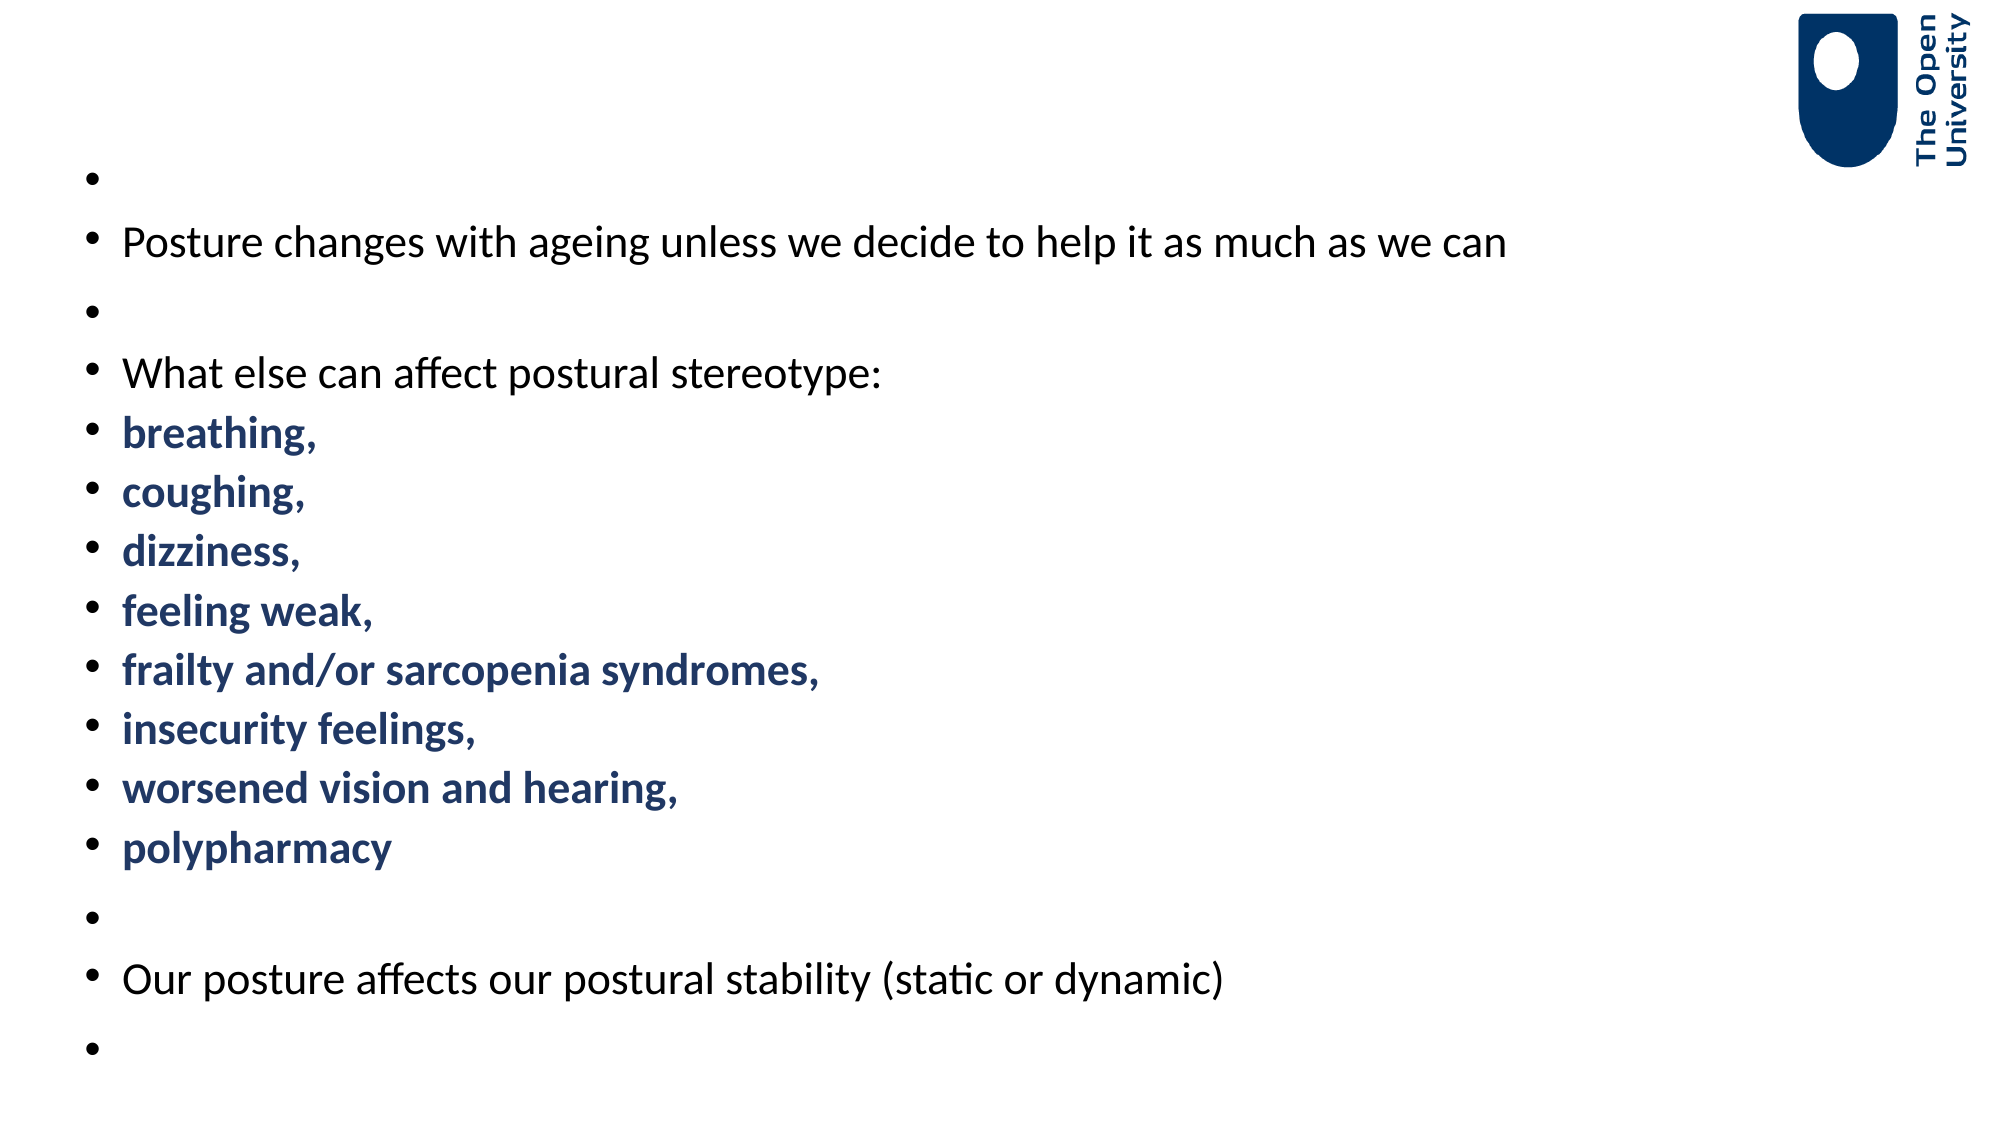

# Posture changes with ageing unless we decide to help it as much as we can
What else can affect postural stereotype:
breathing,
coughing,
dizziness,
feeling weak,
frailty and/or sarcopenia syndromes,
insecurity feelings,
worsened vision and hearing,
polypharmacy
Our posture affects our postural stability (static or dynamic)